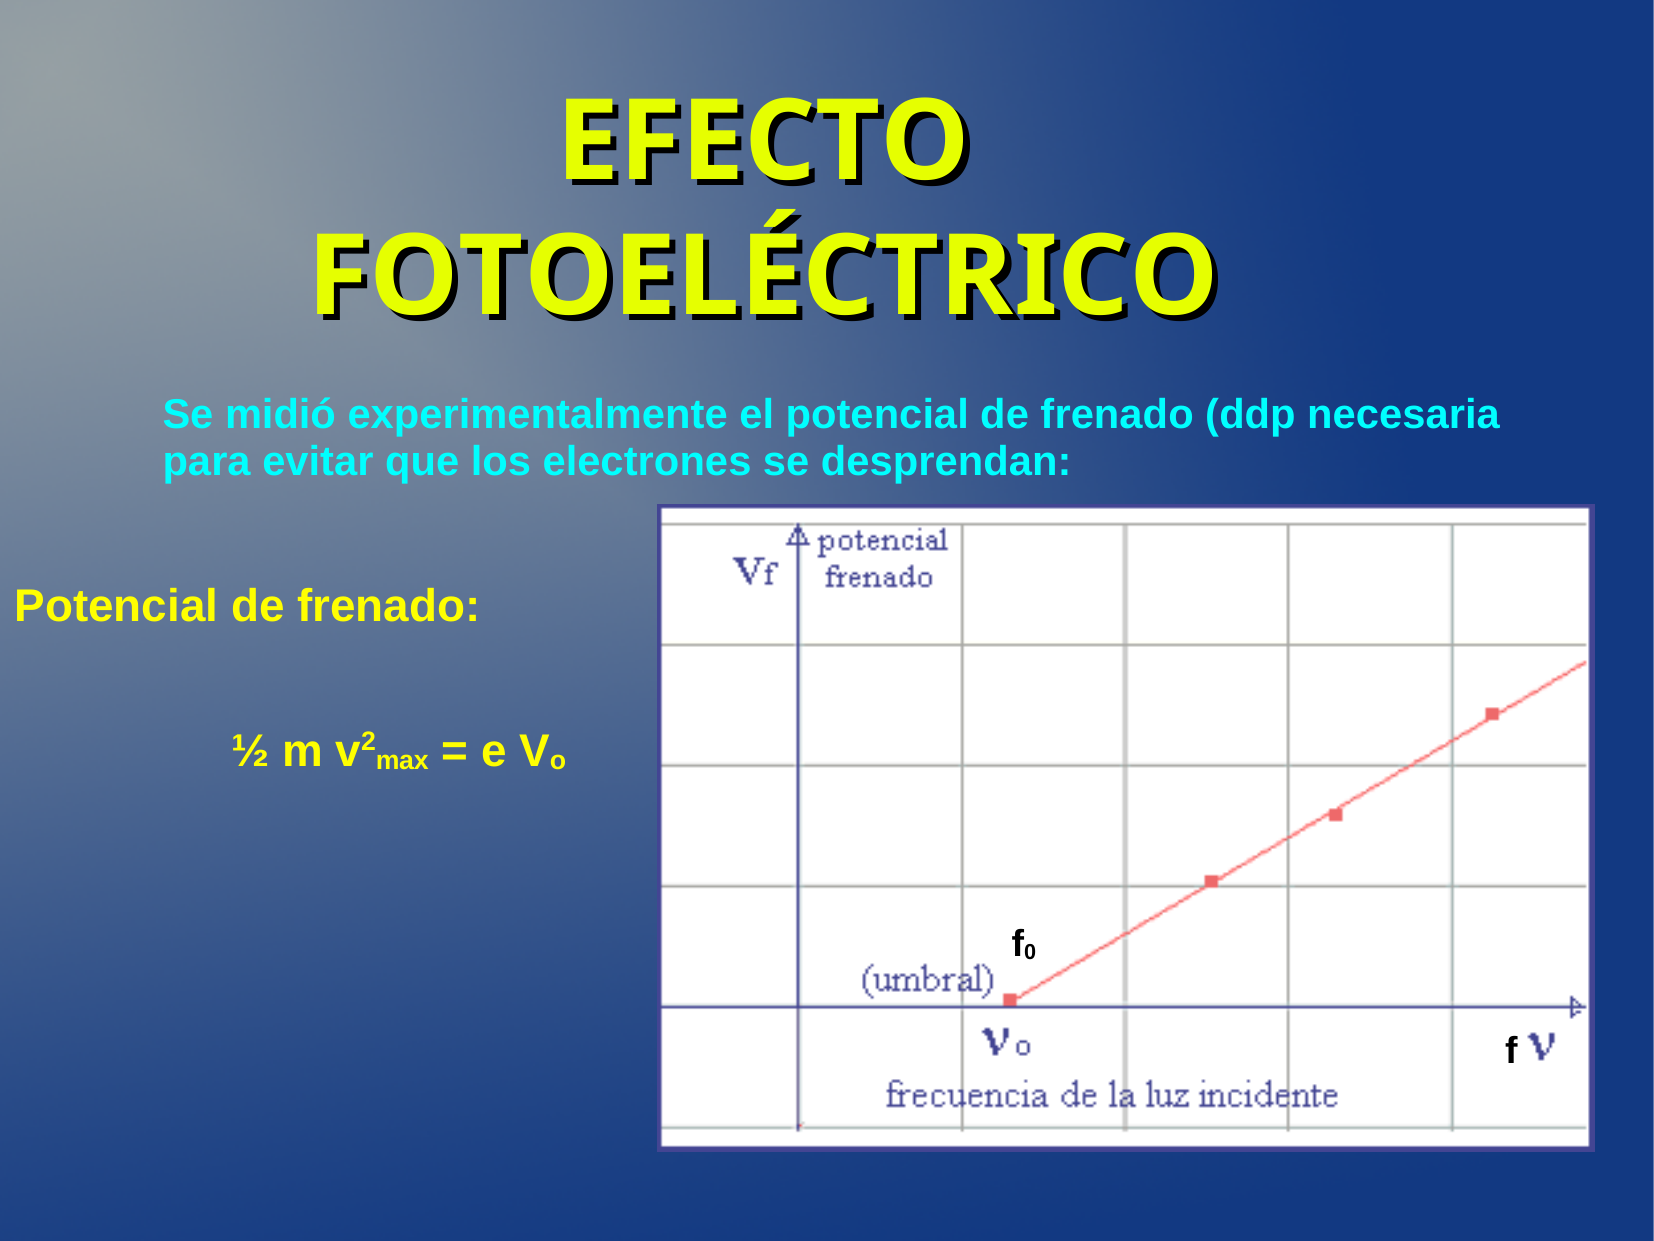

# EFECTO FOTOELÉCTRICO
Se midió experimentalmente el potencial de frenado (ddp necesaria para evitar que los electrones se desprendan:
Potencial de frenado:
½ m v2max = e Vo
 f0
 f